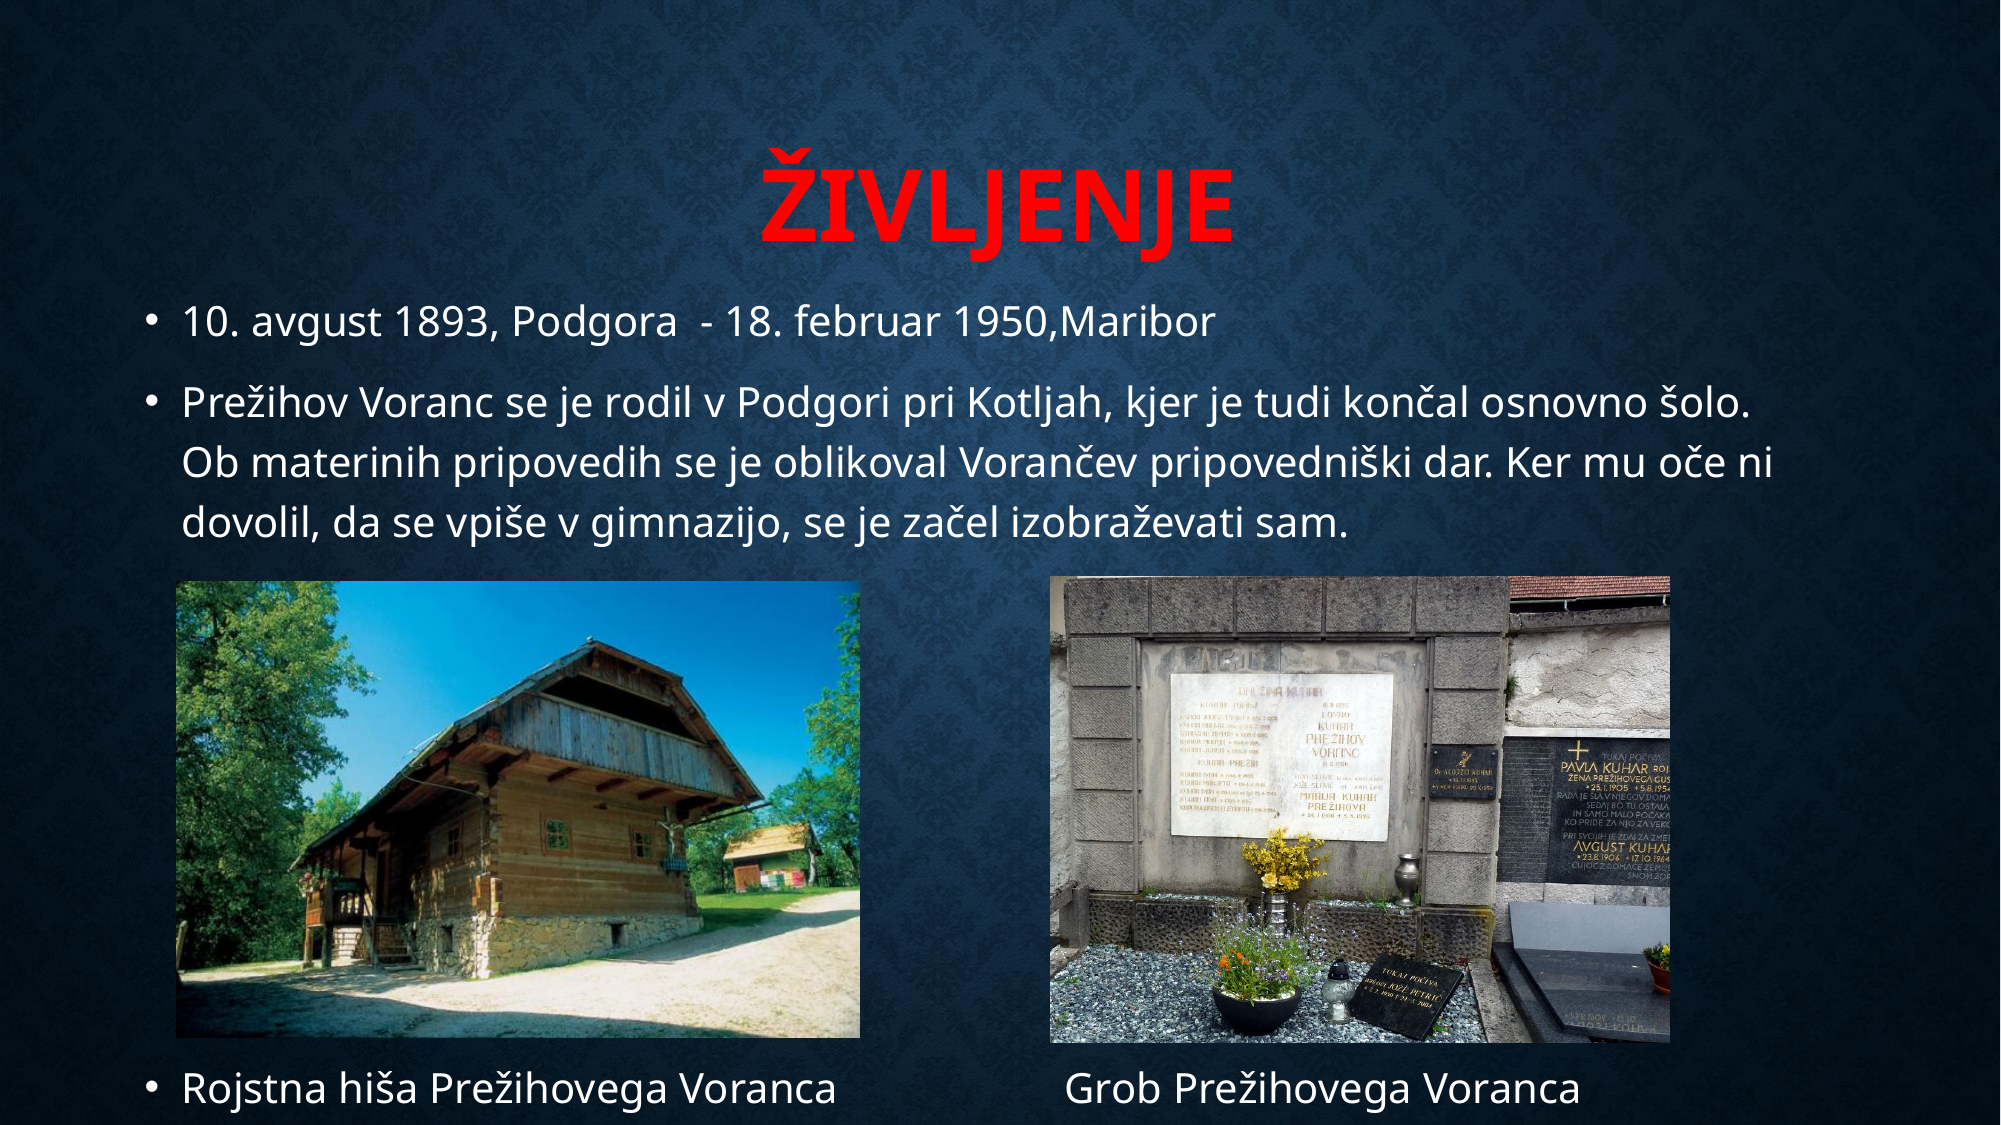

# življenje
10. avgust 1893, Podgora - 18. februar 1950,Maribor
Prežihov Voranc se je rodil v Podgori pri Kotljah, kjer je tudi končal osnovno šolo. Ob materinih pripovedih se je oblikoval Vorančev pripovedniški dar. Ker mu oče ni dovolil, da se vpiše v gimnazijo, se je začel izobraževati sam.
Rojstna hiša Prežihovega Voranca Grob Prežihovega Voranca